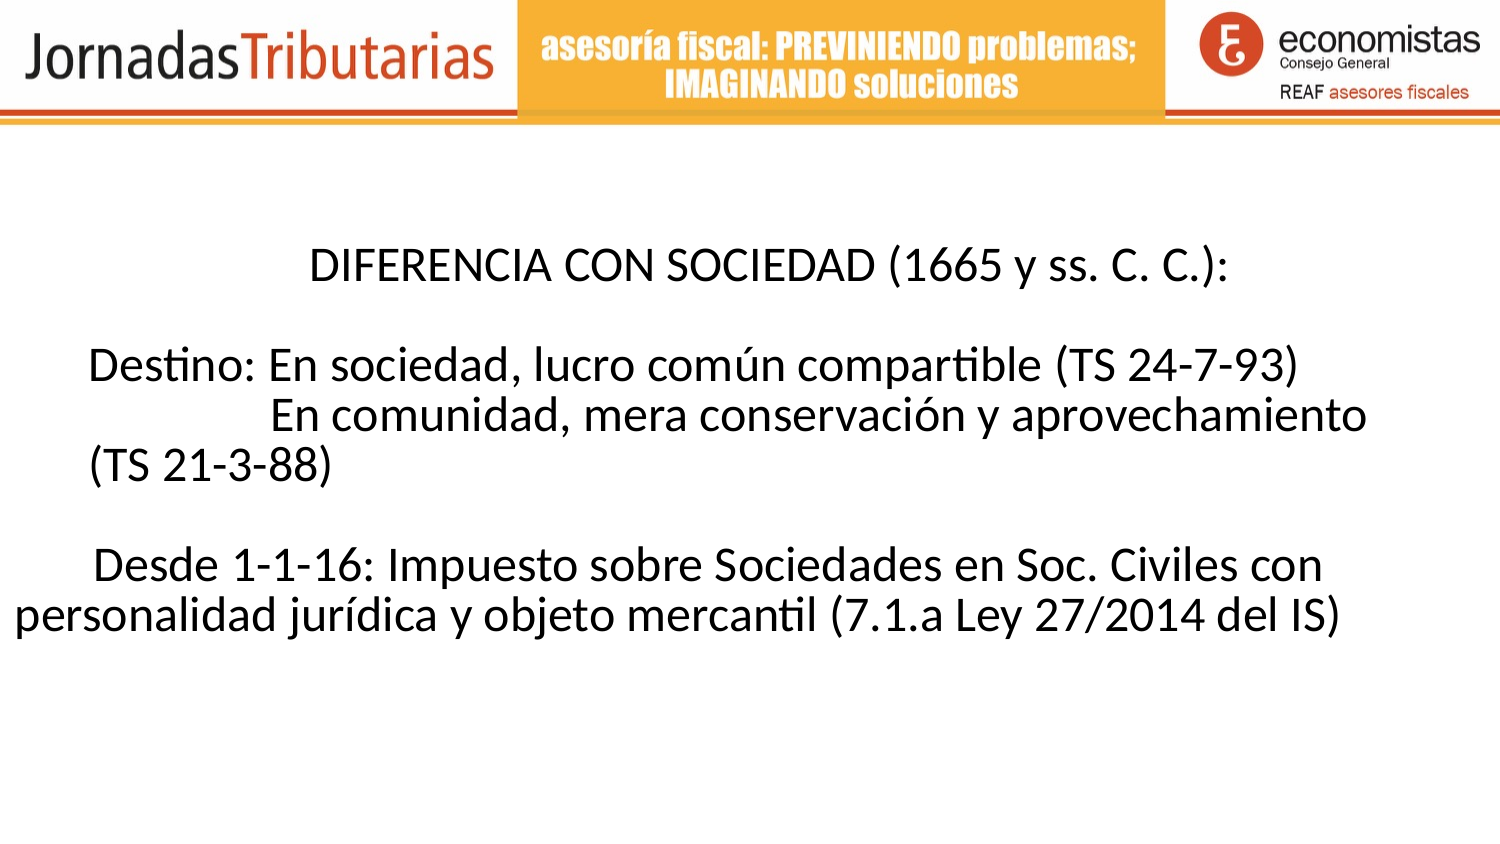

DIFERENCIA CON SOCIEDAD (1665 y ss. C. C.):
	Destino: En sociedad, lucro común compartible (TS 24-7-93)					 En comunidad, mera conservación y aprovechamiento
	(TS 21-3-88)
 Desde 1-1-16: Impuesto sobre Sociedades en Soc. Civiles con personalidad jurídica y objeto mercantil (7.1.a Ley 27/2014 del IS)